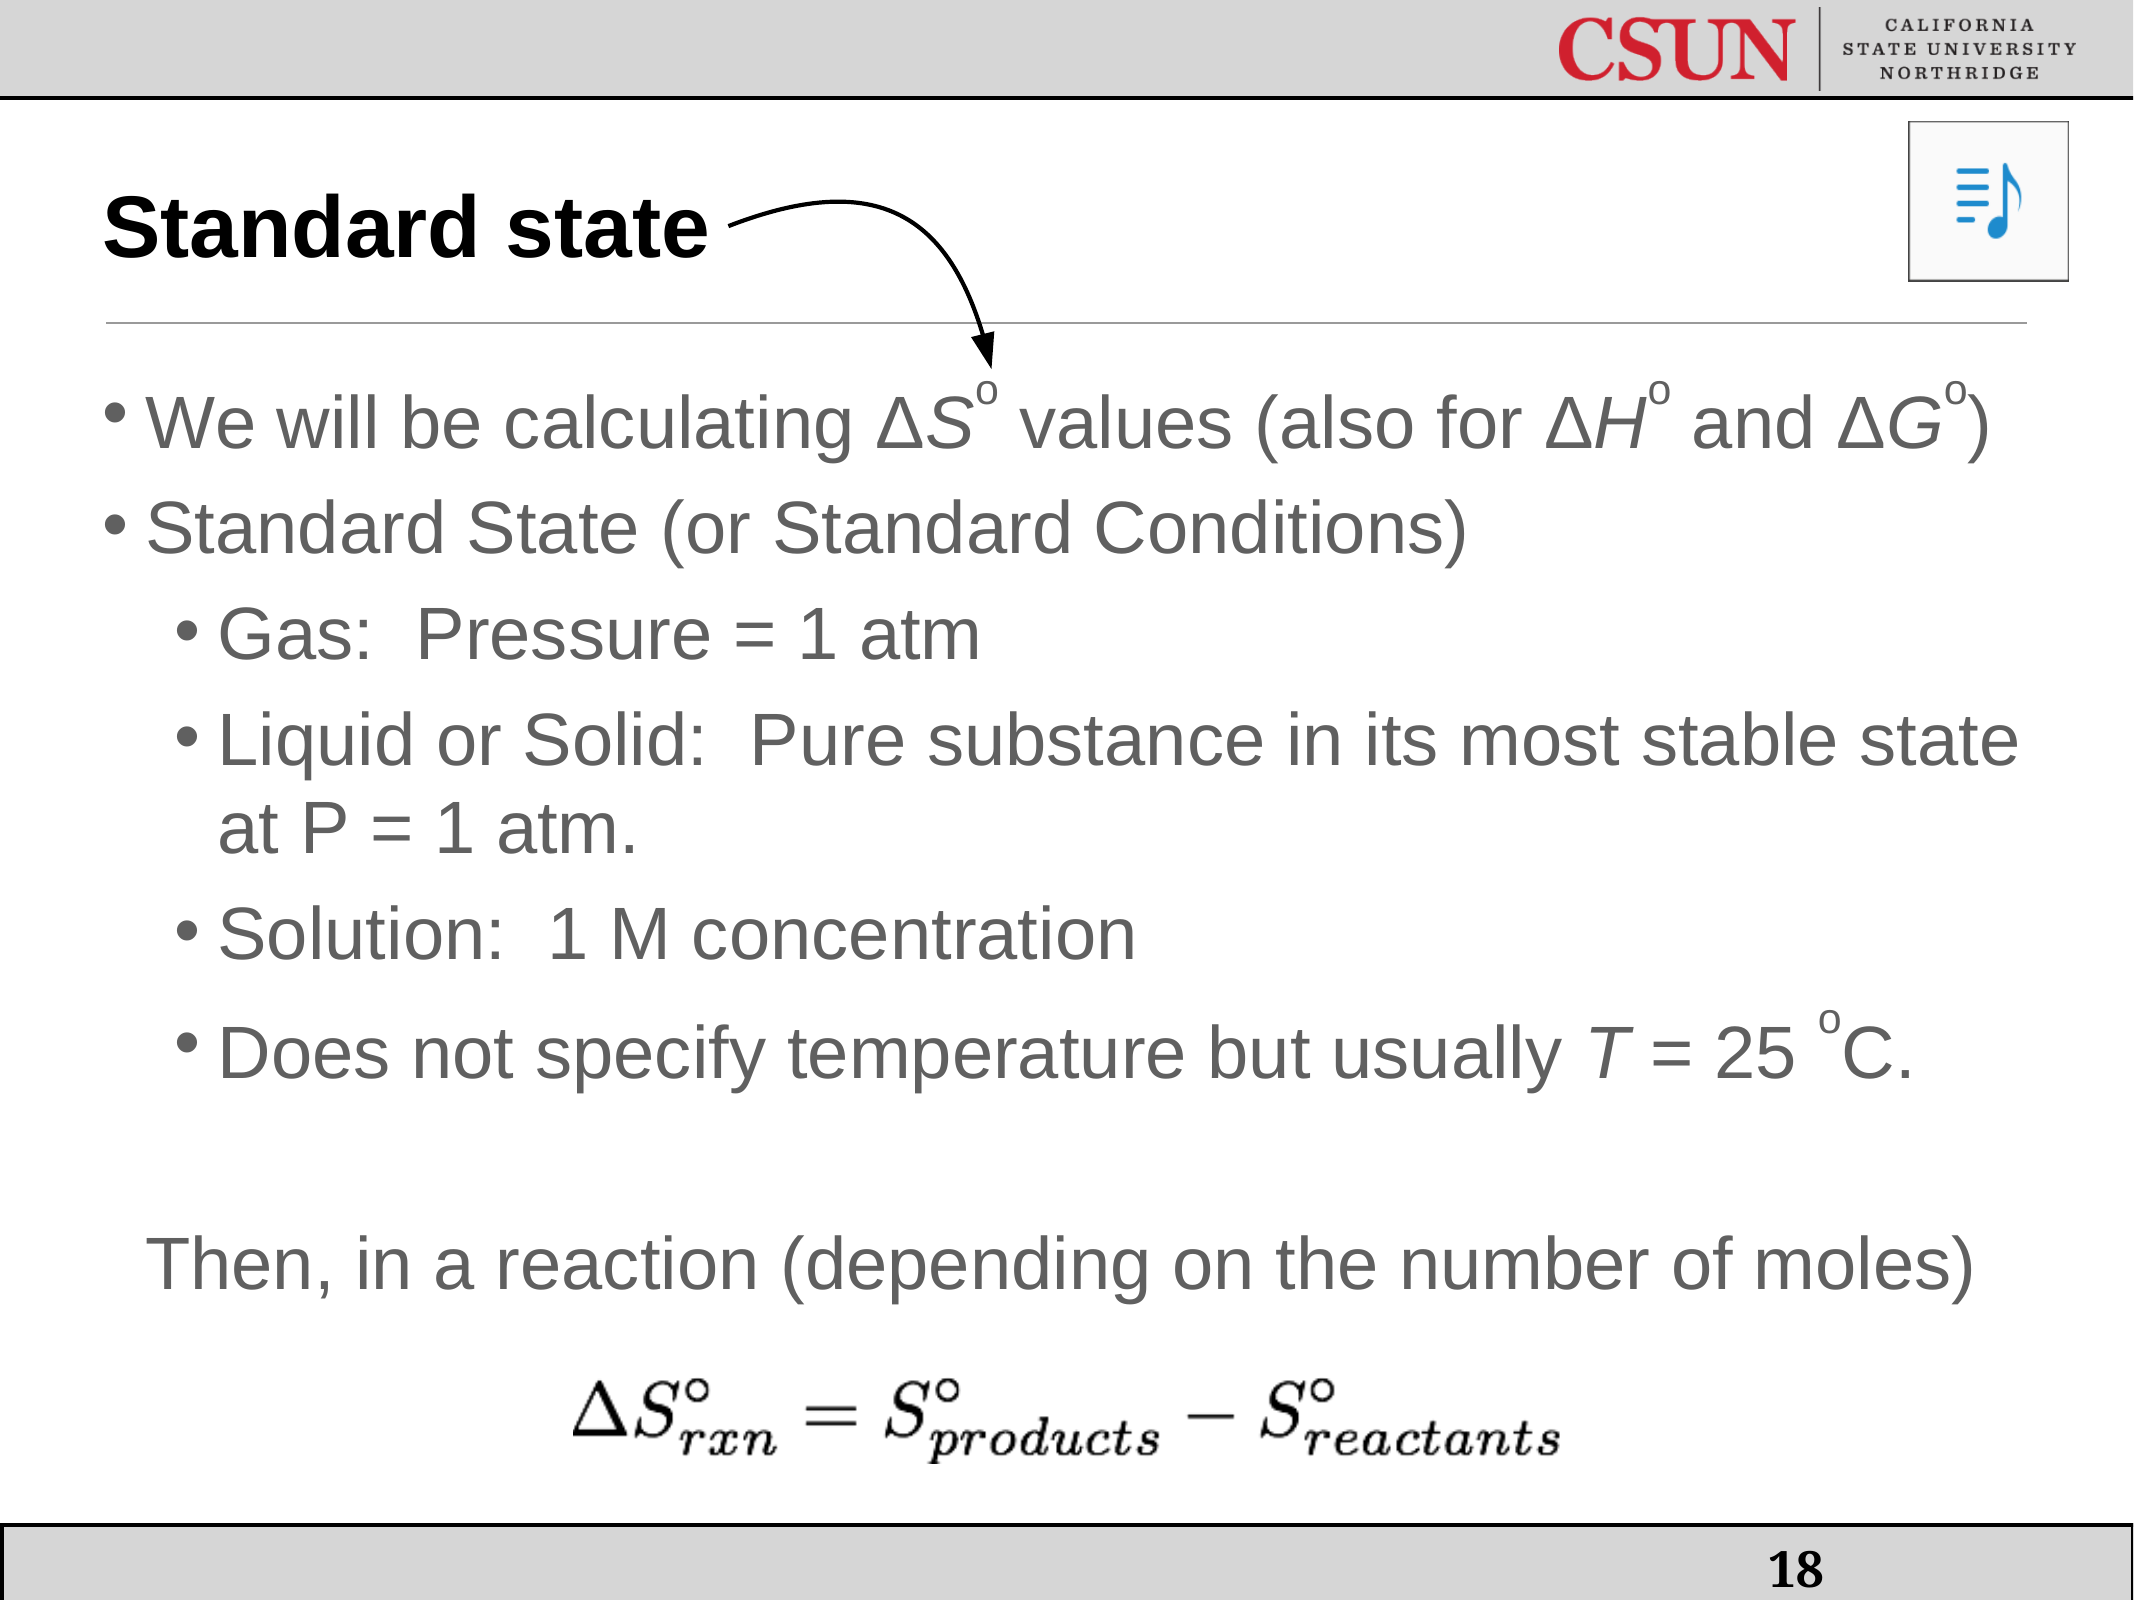

# Standard state
We will be calculating ΔSo values (also for ΔHo and ΔGo)
Standard State (or Standard Conditions)
Gas: Pressure = 1 atm
Liquid or Solid: Pure substance in its most stable state at P = 1 atm.
Solution: 1 M concentration
Does not specify temperature but usually T = 25 oC.
Then, in a reaction (depending on the number of moles)
18